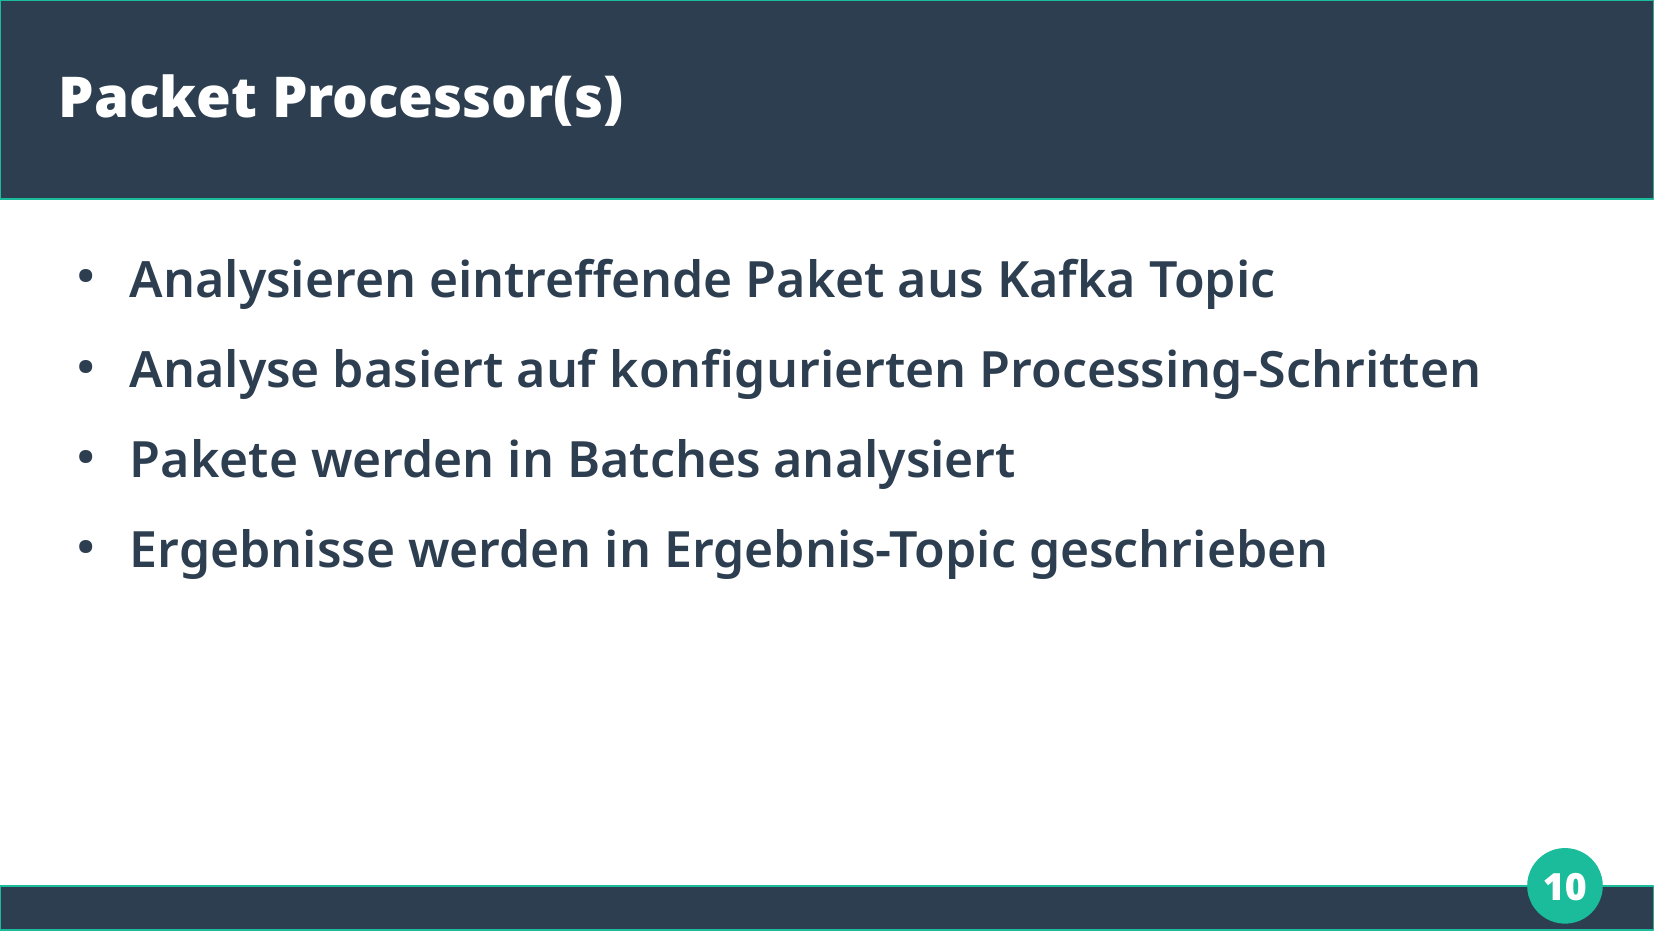

# Packet Processor(s)
Analysieren eintreffende Paket aus Kafka Topic
Analyse basiert auf konfigurierten Processing-Schritten
Pakete werden in Batches analysiert
Ergebnisse werden in Ergebnis-Topic geschrieben
10